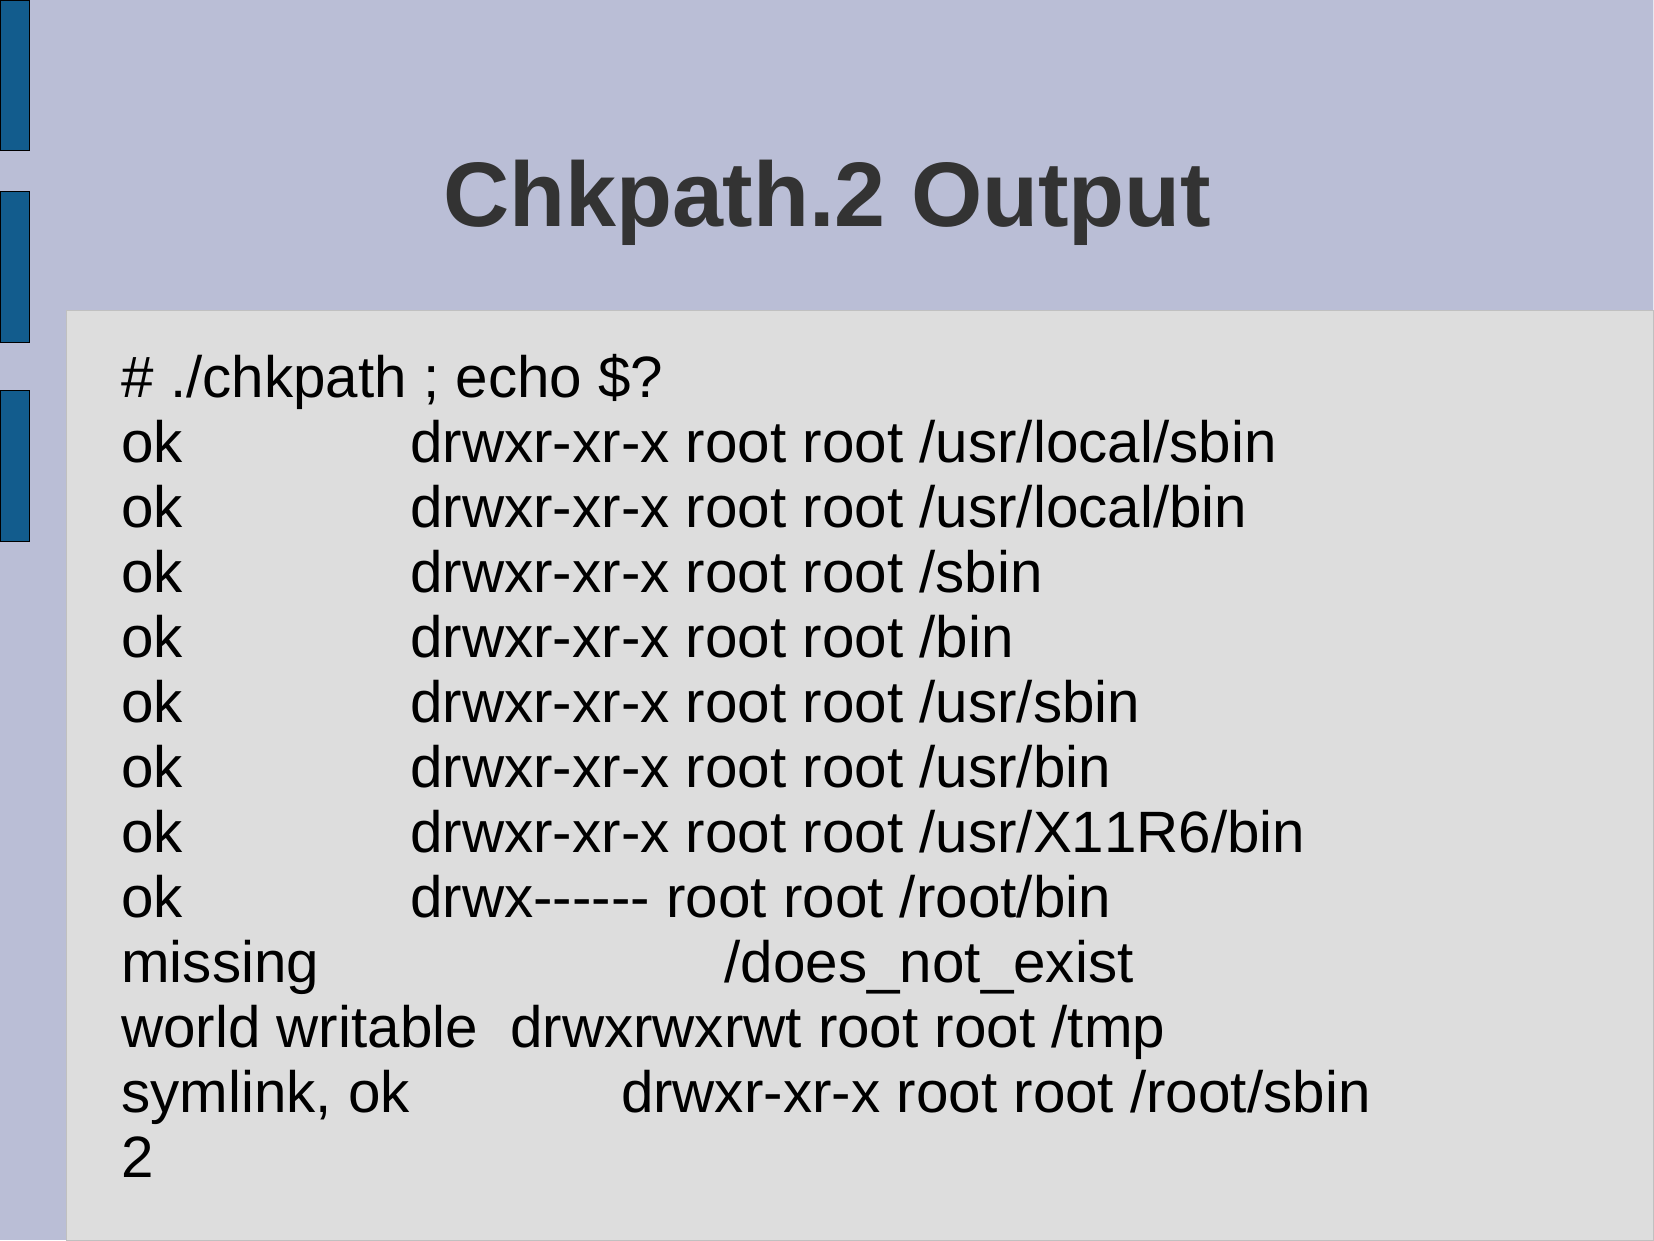

# Chkpath.2 Output
# ./chkpath ; echo $?
ok drwxr-xr-x root root /usr/local/sbin
ok drwxr-xr-x root root /usr/local/bin
ok drwxr-xr-x root root /sbin
ok drwxr-xr-x root root /bin
ok drwxr-xr-x root root /usr/sbin
ok drwxr-xr-x root root /usr/bin
ok drwxr-xr-x root root /usr/X11R6/bin
ok drwx------ root root /root/bin
missing /does_not_exist
world writable drwxrwxrwt root root /tmp
symlink, ok drwxr-xr-x root root /root/sbin
2